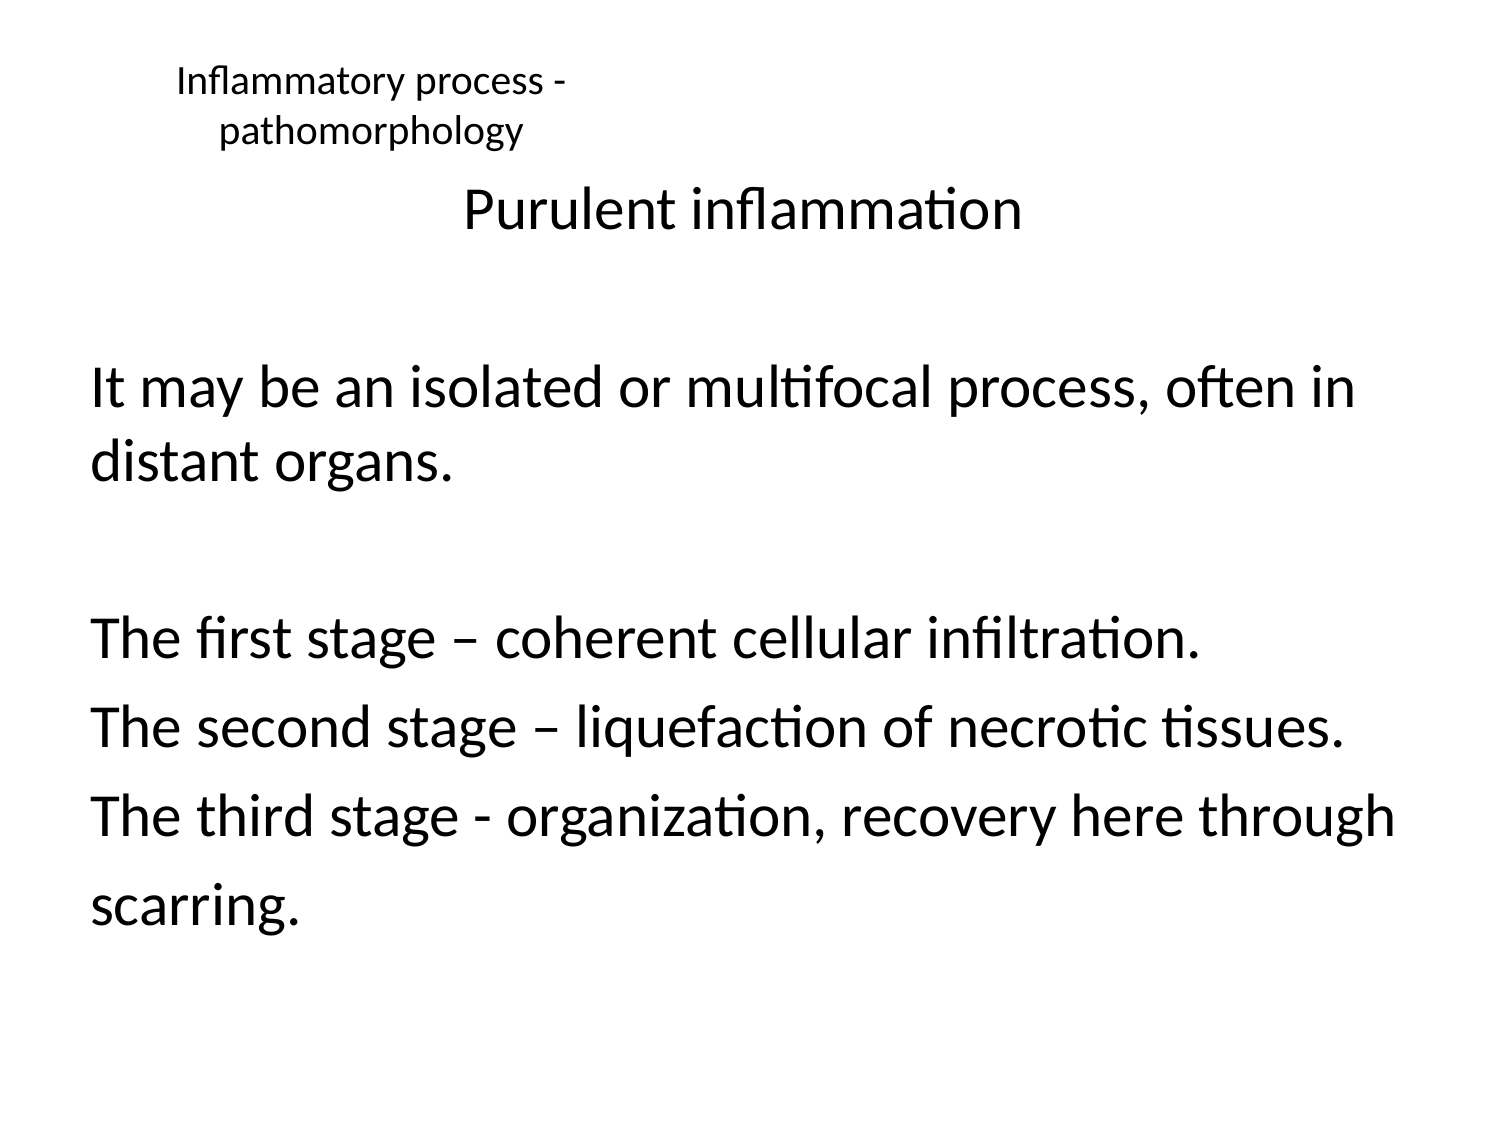

# Inflammatory process - pathomorphology
Purulent inflammation
It may be an isolated or multifocal process, often in distant organs.
The first stage – coherent cellular infiltration.
The second stage – liquefaction of necrotic tissues.
The third stage - organization, recovery here through
scarring.